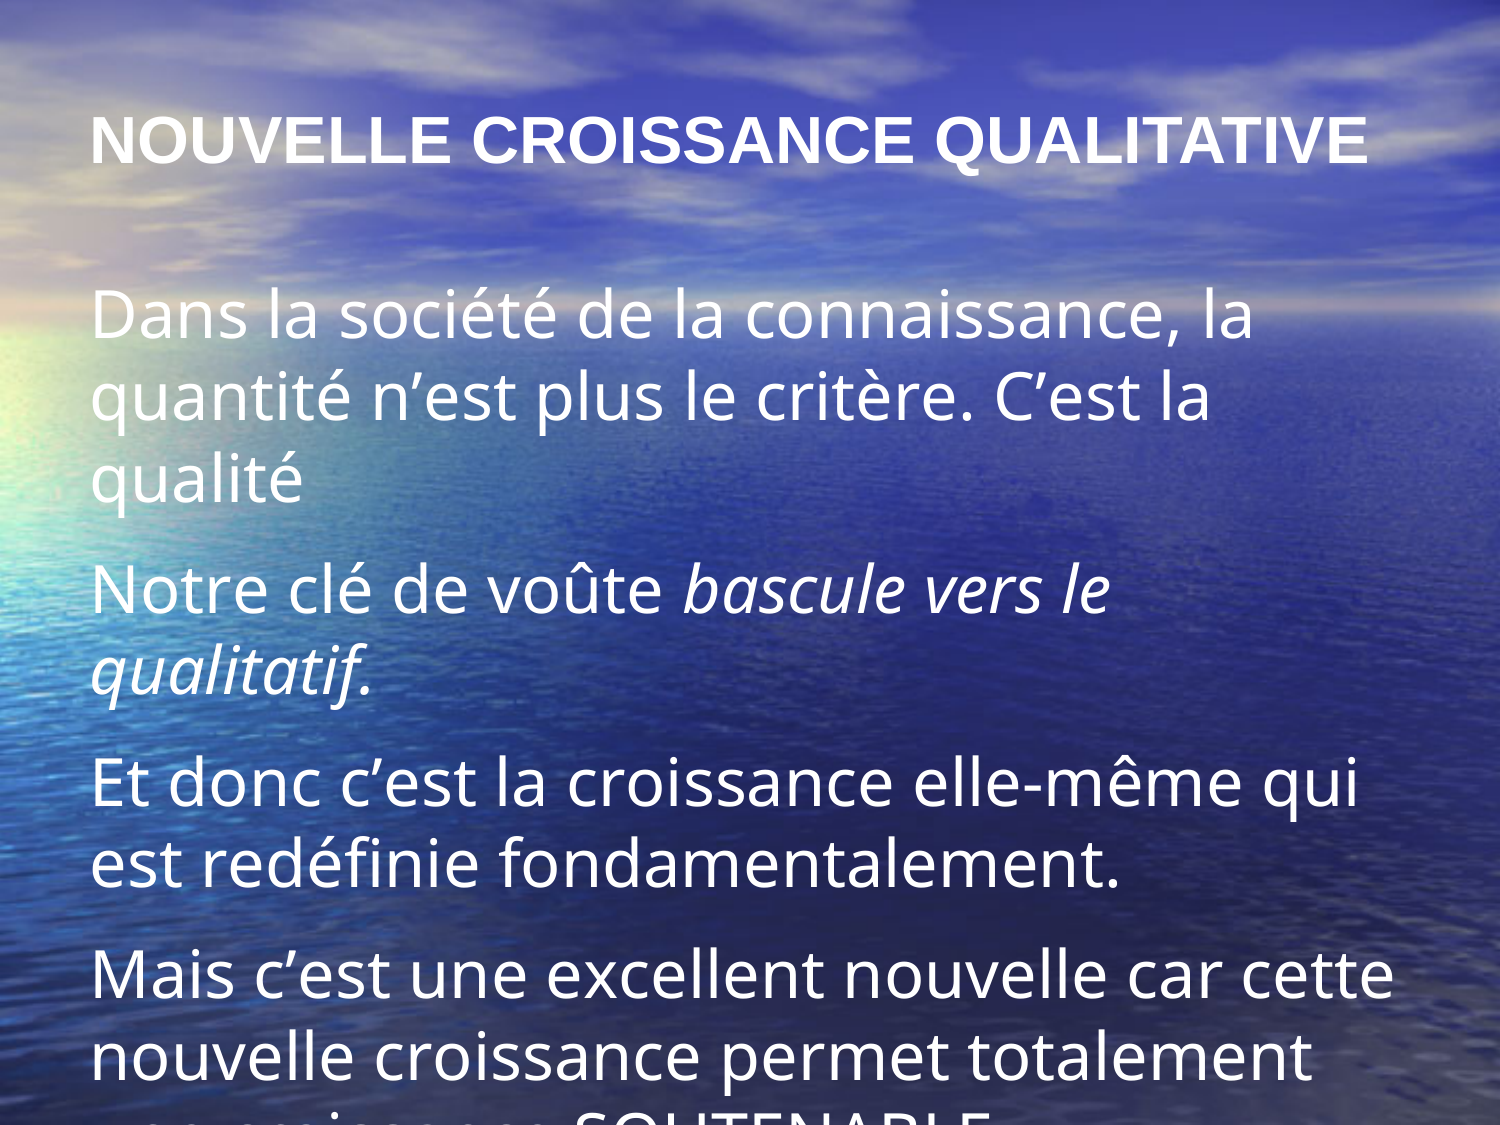

# NOUVELLE CROISSANCE QUALITATIVE
Dans la société de la connaissance, la quantité n’est plus le critère. C’est la qualité
Notre clé de voûte bascule vers le qualitatif.
Et donc c’est la croissance elle-même qui est redéfinie fondamentalement.
Mais c’est une excellent nouvelle car cette nouvelle croissance permet totalement une croissance SOUTENABLE.